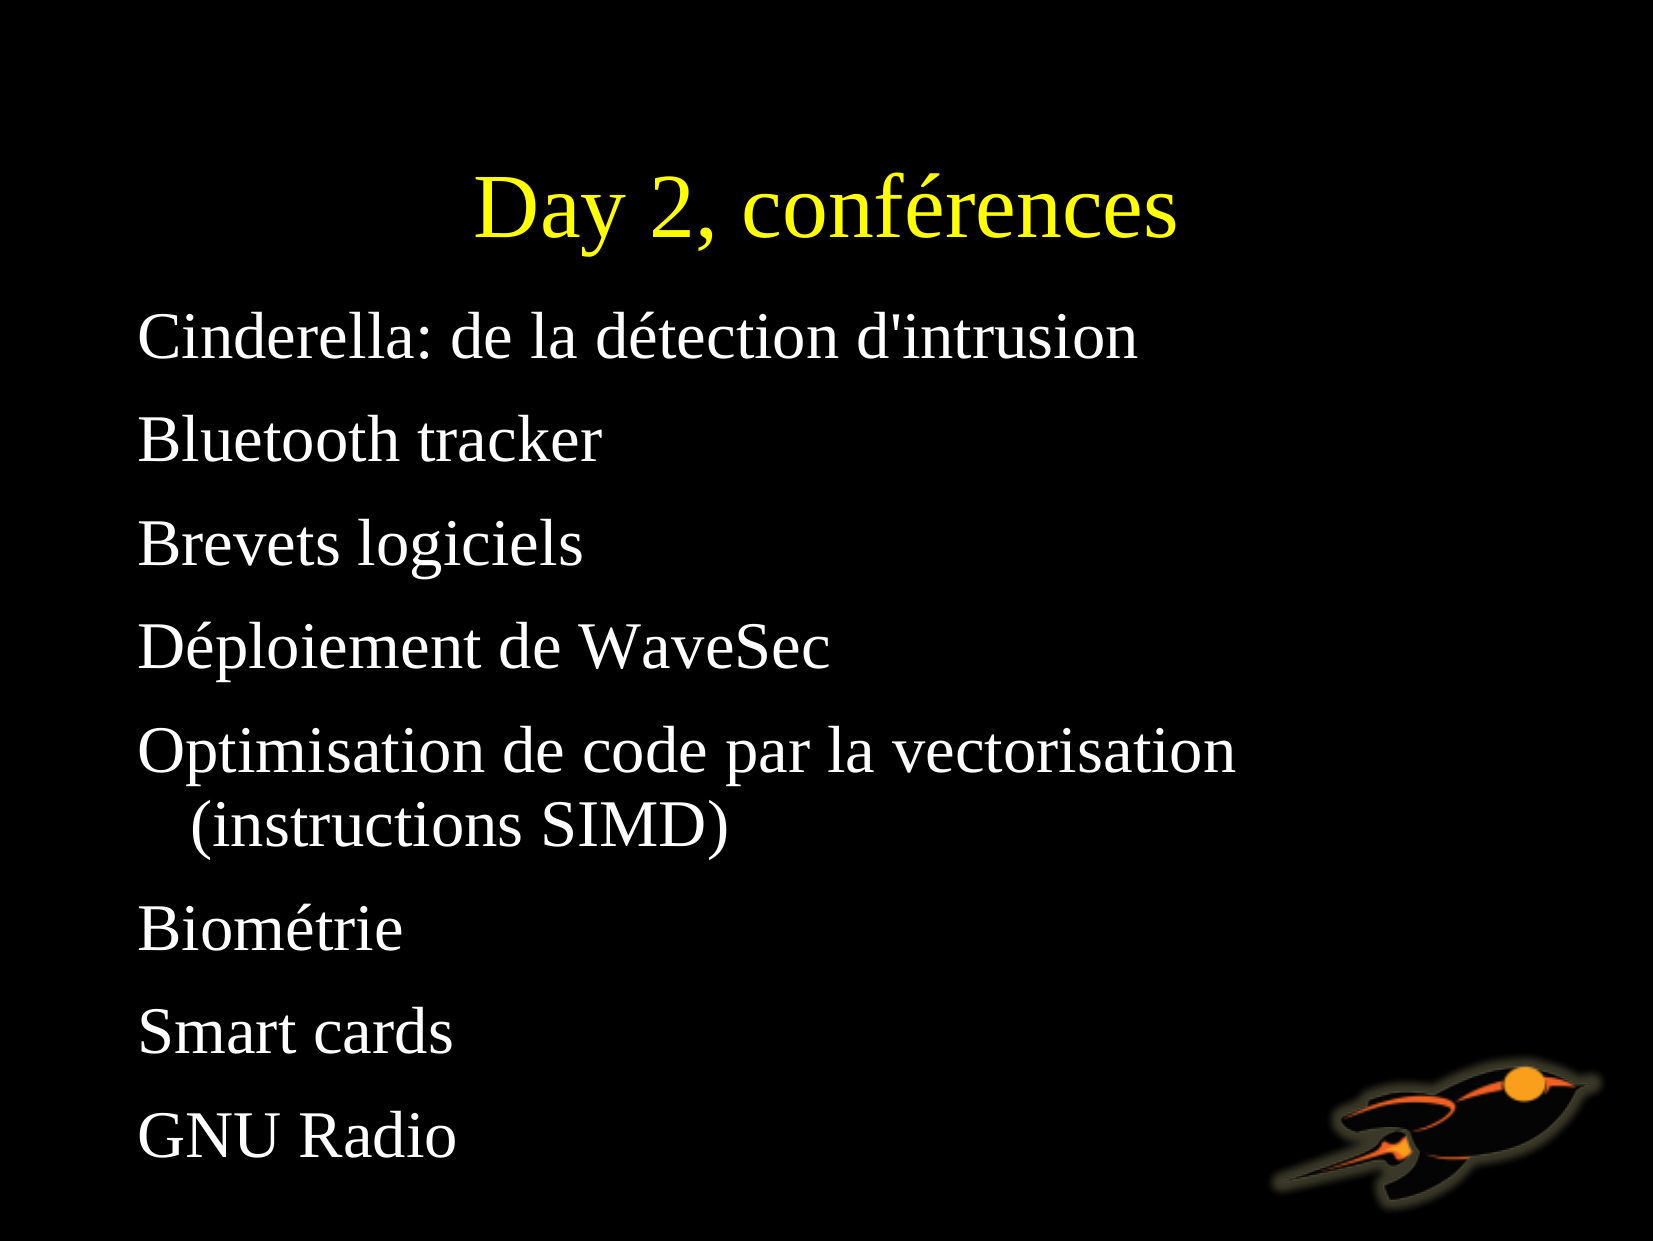

# Day 2, conférences
Cinderella: de la détection d'intrusion
Bluetooth tracker
Brevets logiciels
Déploiement de WaveSec
Optimisation de code par la vectorisation (instructions SIMD)
Biométrie
Smart cards
GNU Radio